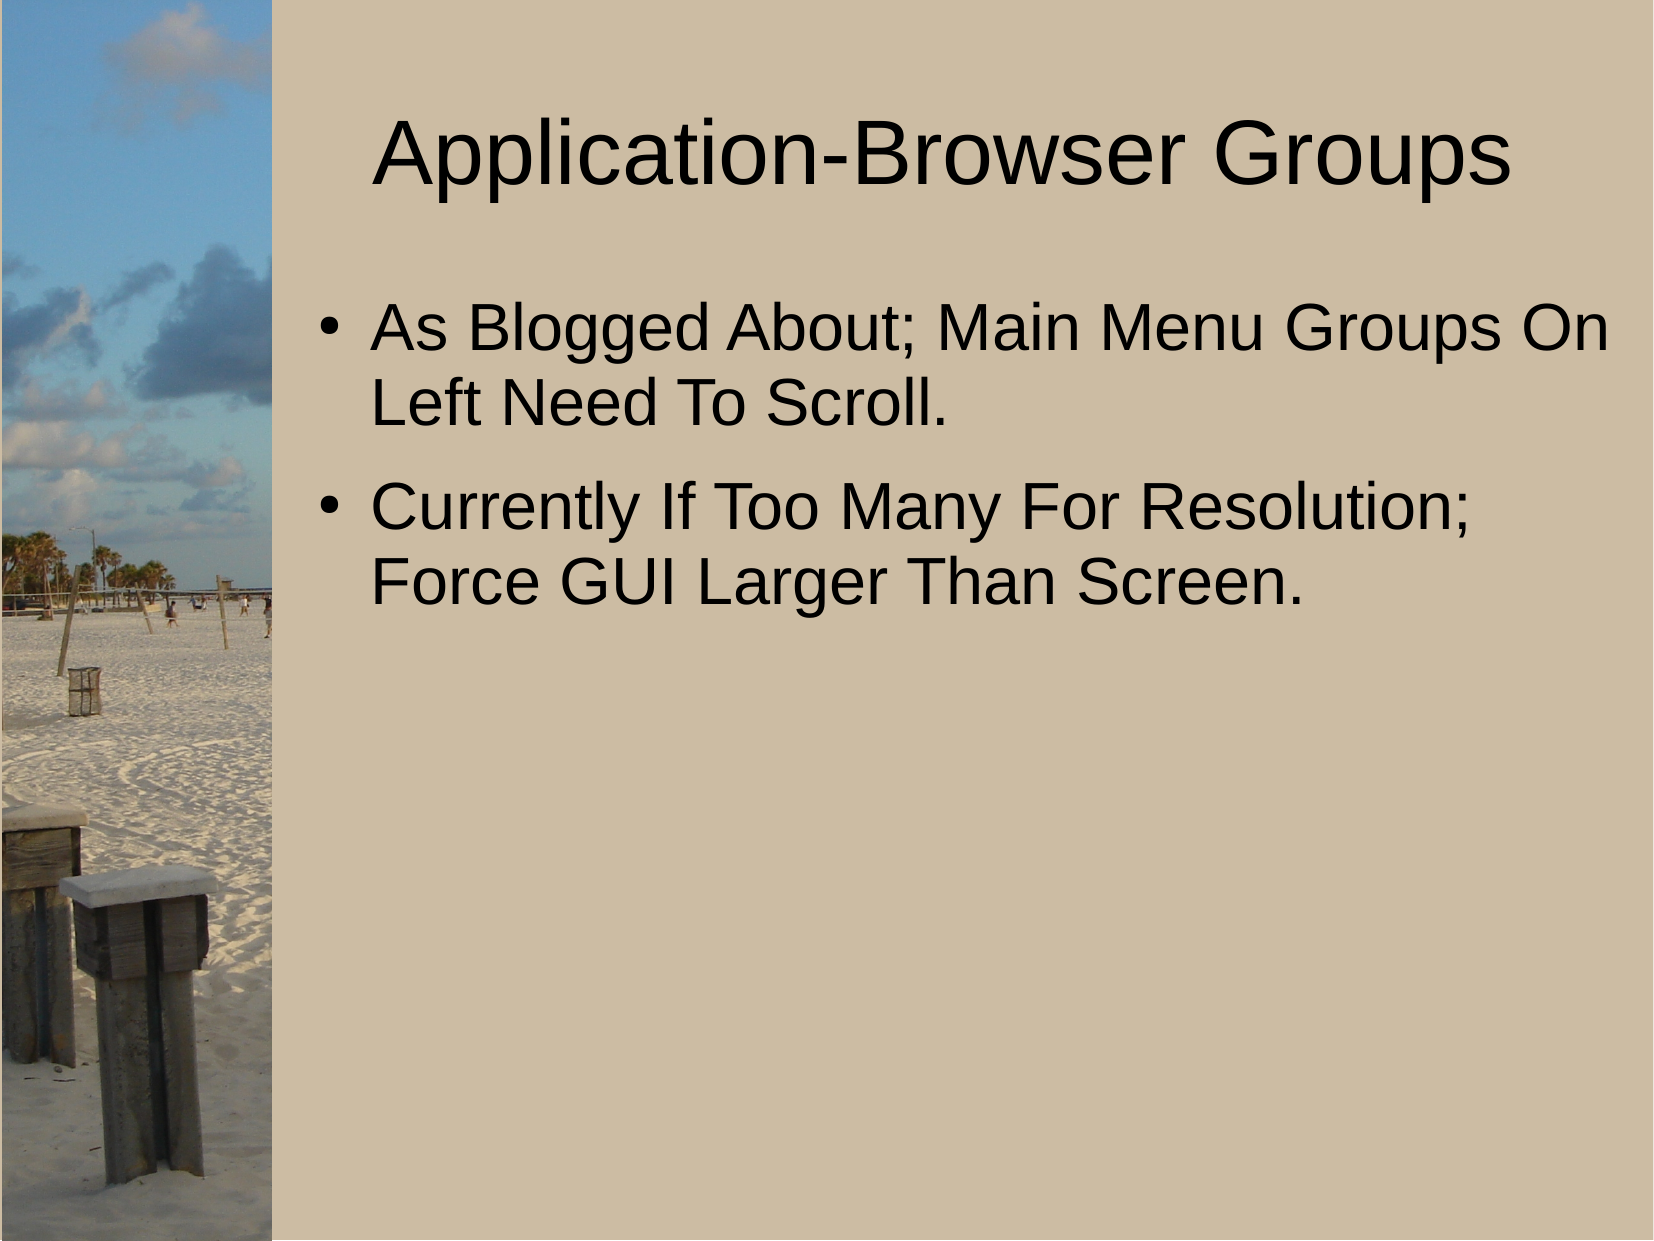

# Application-Browser Groups
As Blogged About; Main Menu Groups On Left Need To Scroll.
Currently If Too Many For Resolution; Force GUI Larger Than Screen.